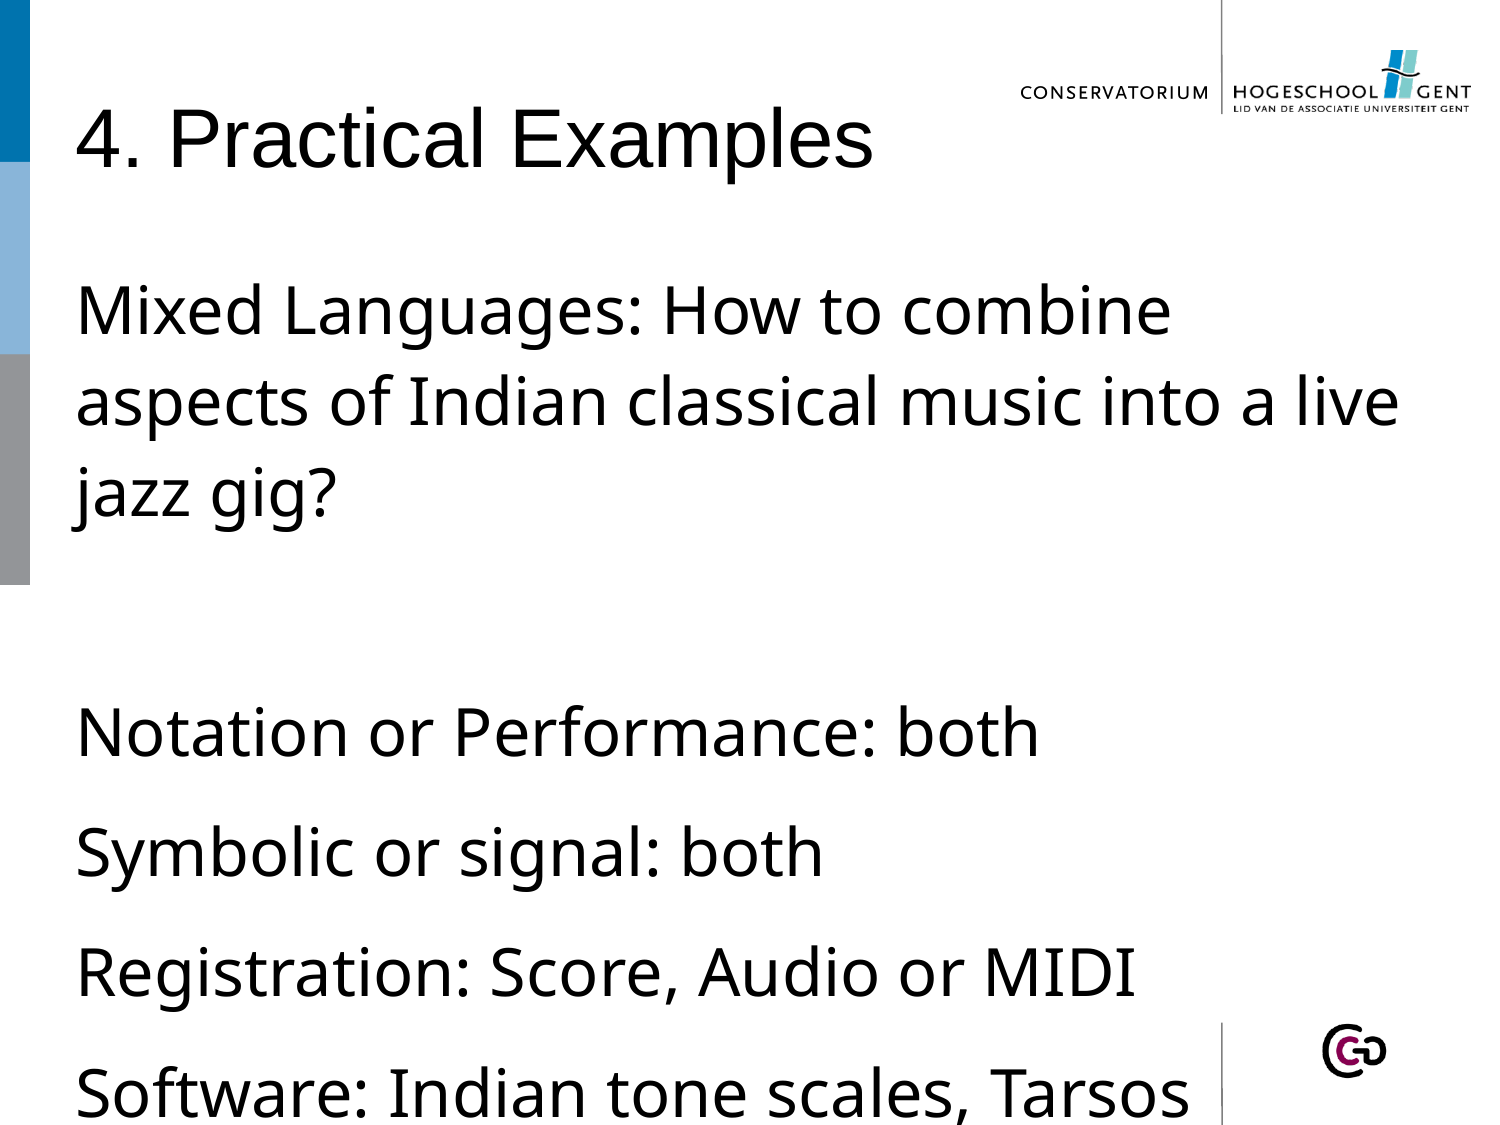

# 4. Practical Examples
Mixed Languages: How to combine aspects of Indian classical music into a live jazz gig?
Notation or Performance: both
Symbolic or signal: both
Registration: Score, Audio or MIDI
Software: Indian tone scales, Tarsos